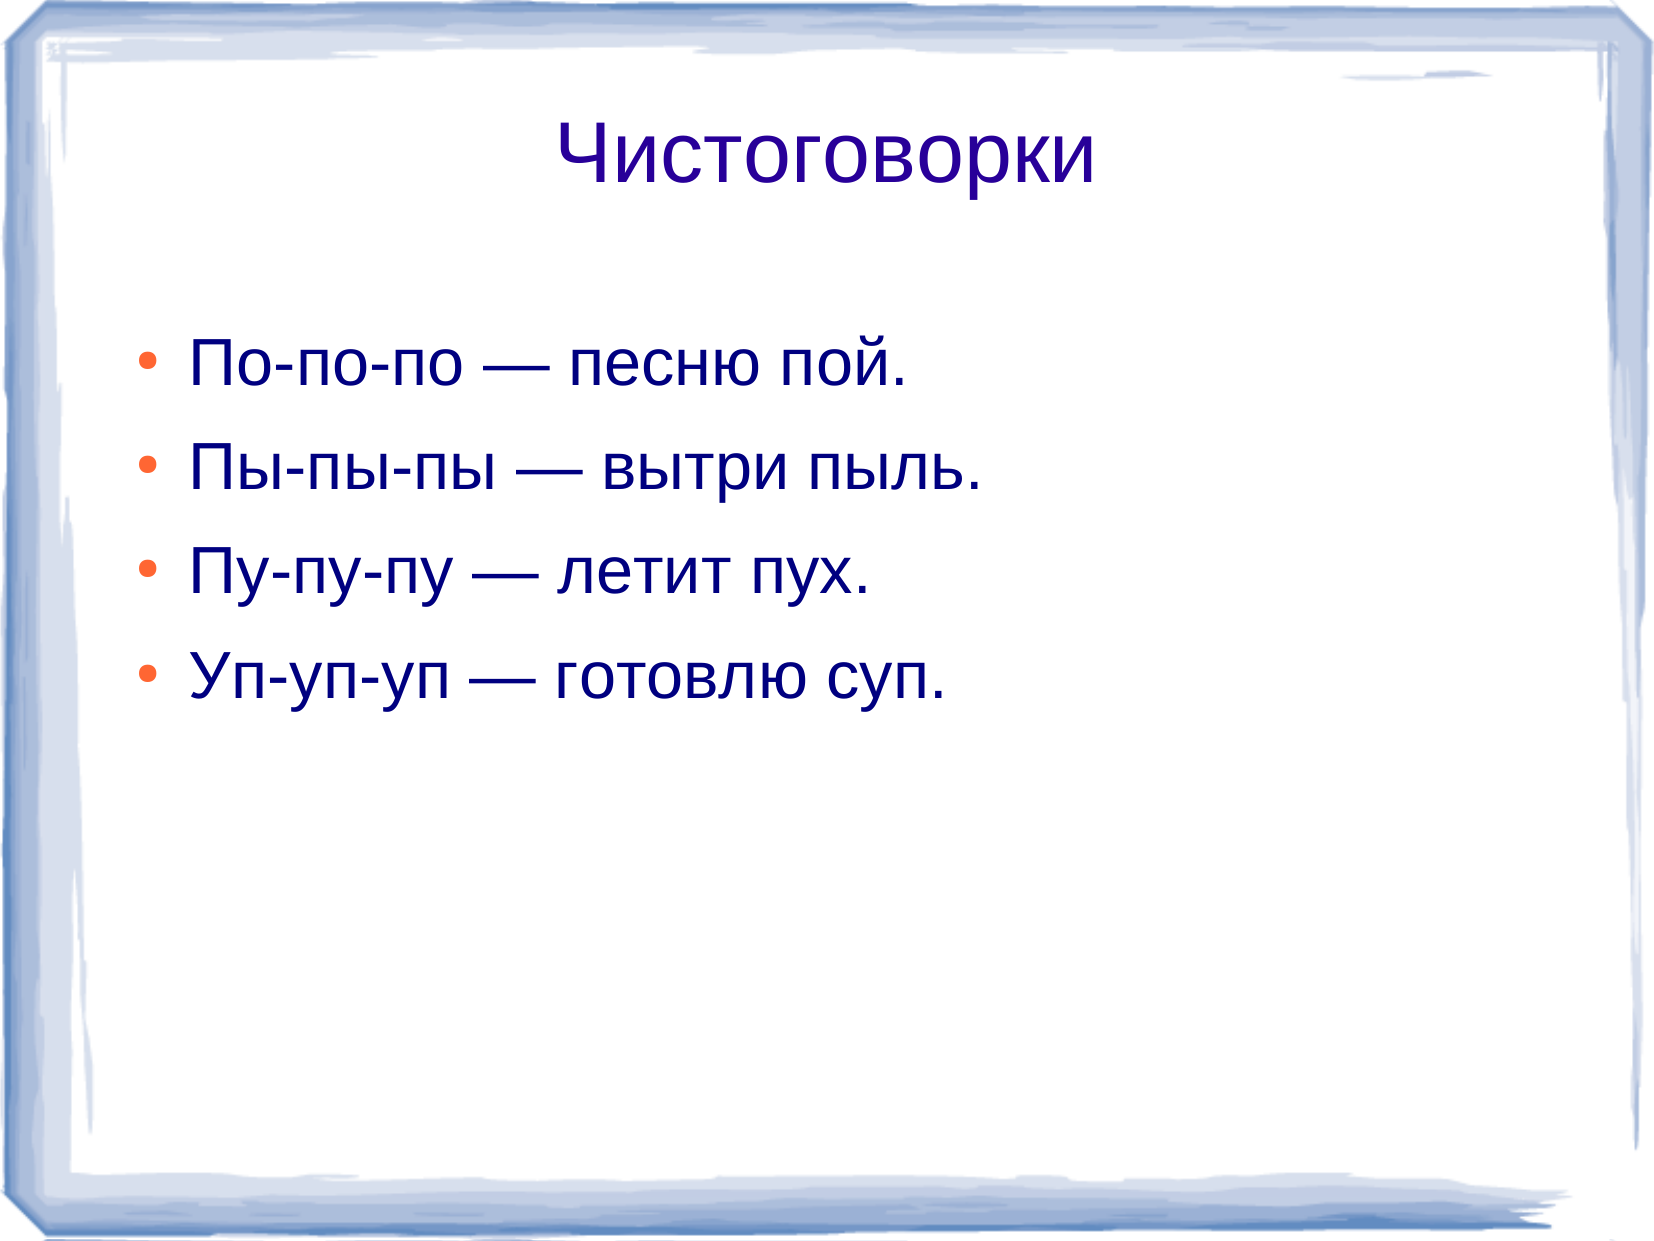

# Чистоговорки
По-по-по — песню пой.
Пы-пы-пы — вытри пыль.
Пу-пу-пу — летит пух.
Уп-уп-уп — готовлю суп.